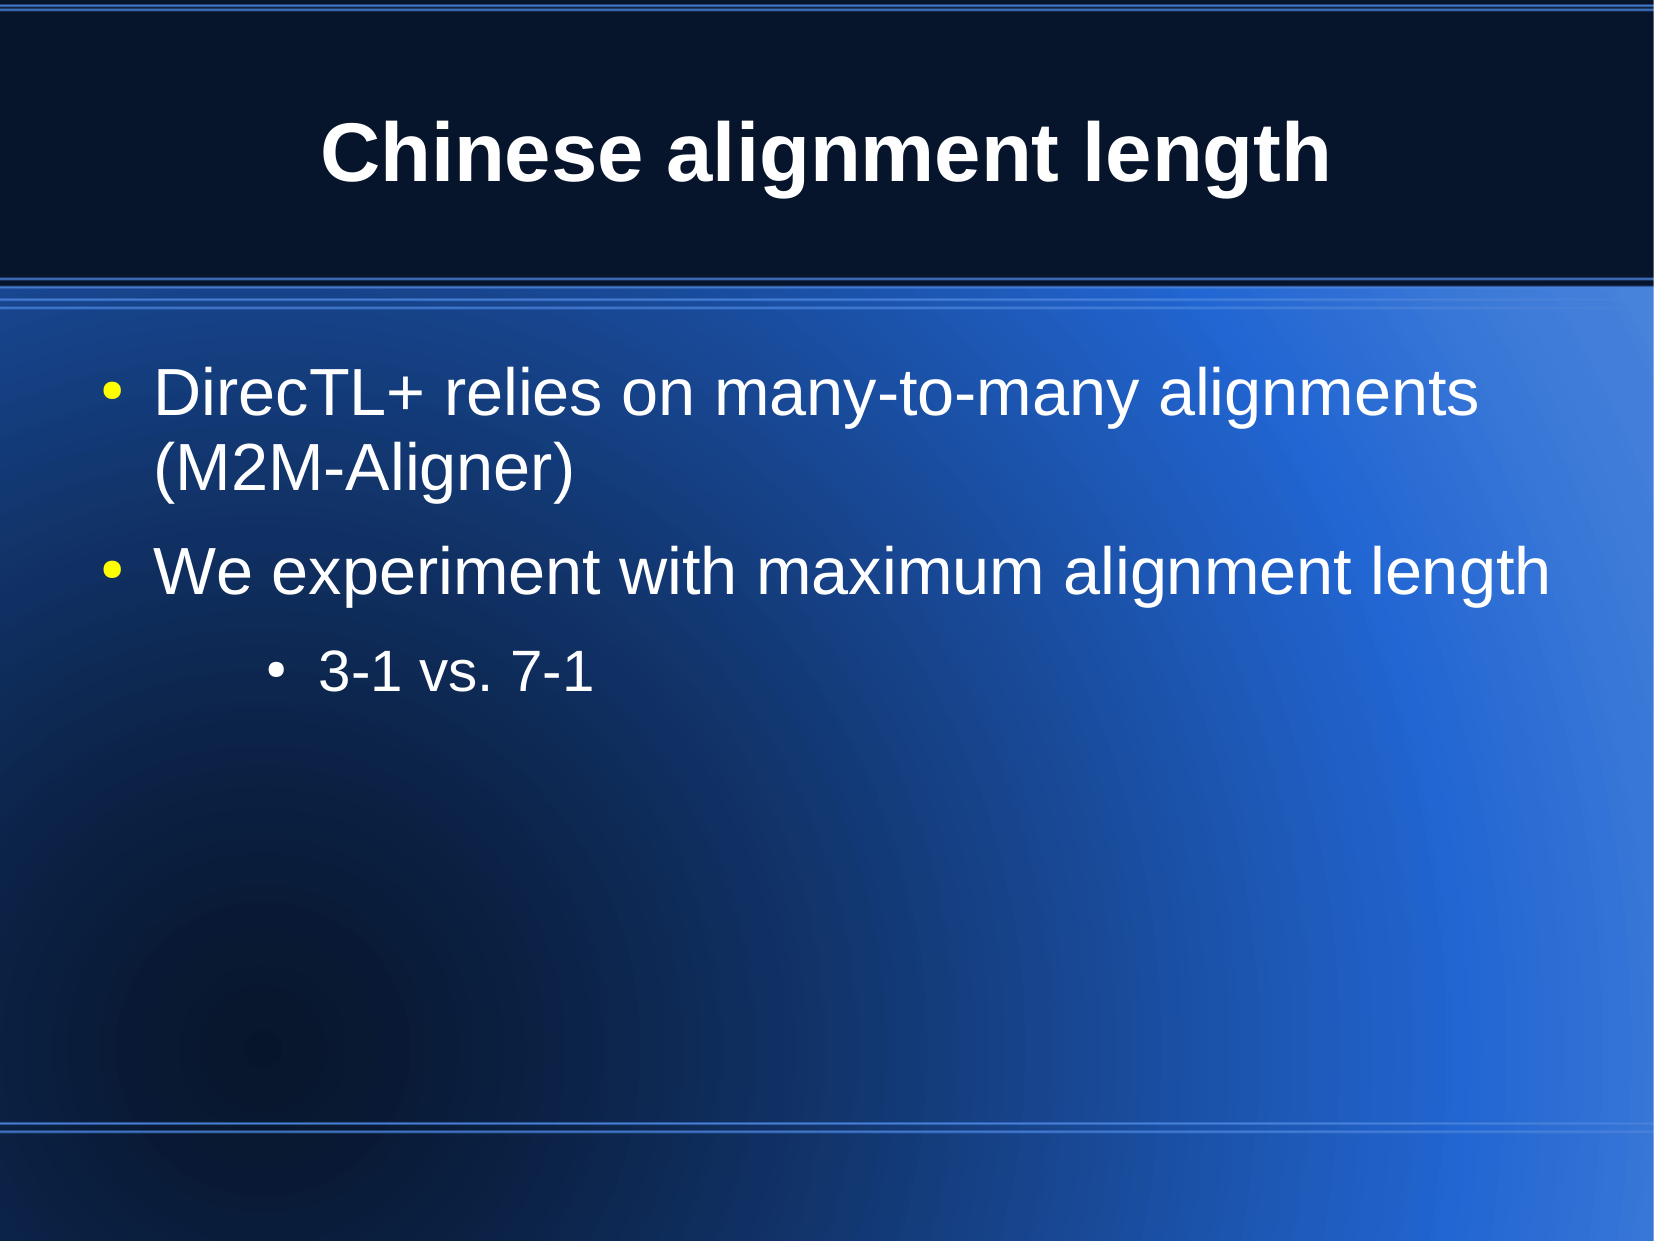

# Chinese alignment length
DirecTL+ relies on many-to-many alignments (M2M-Aligner)
We experiment with maximum alignment length
3-1 vs. 7-1